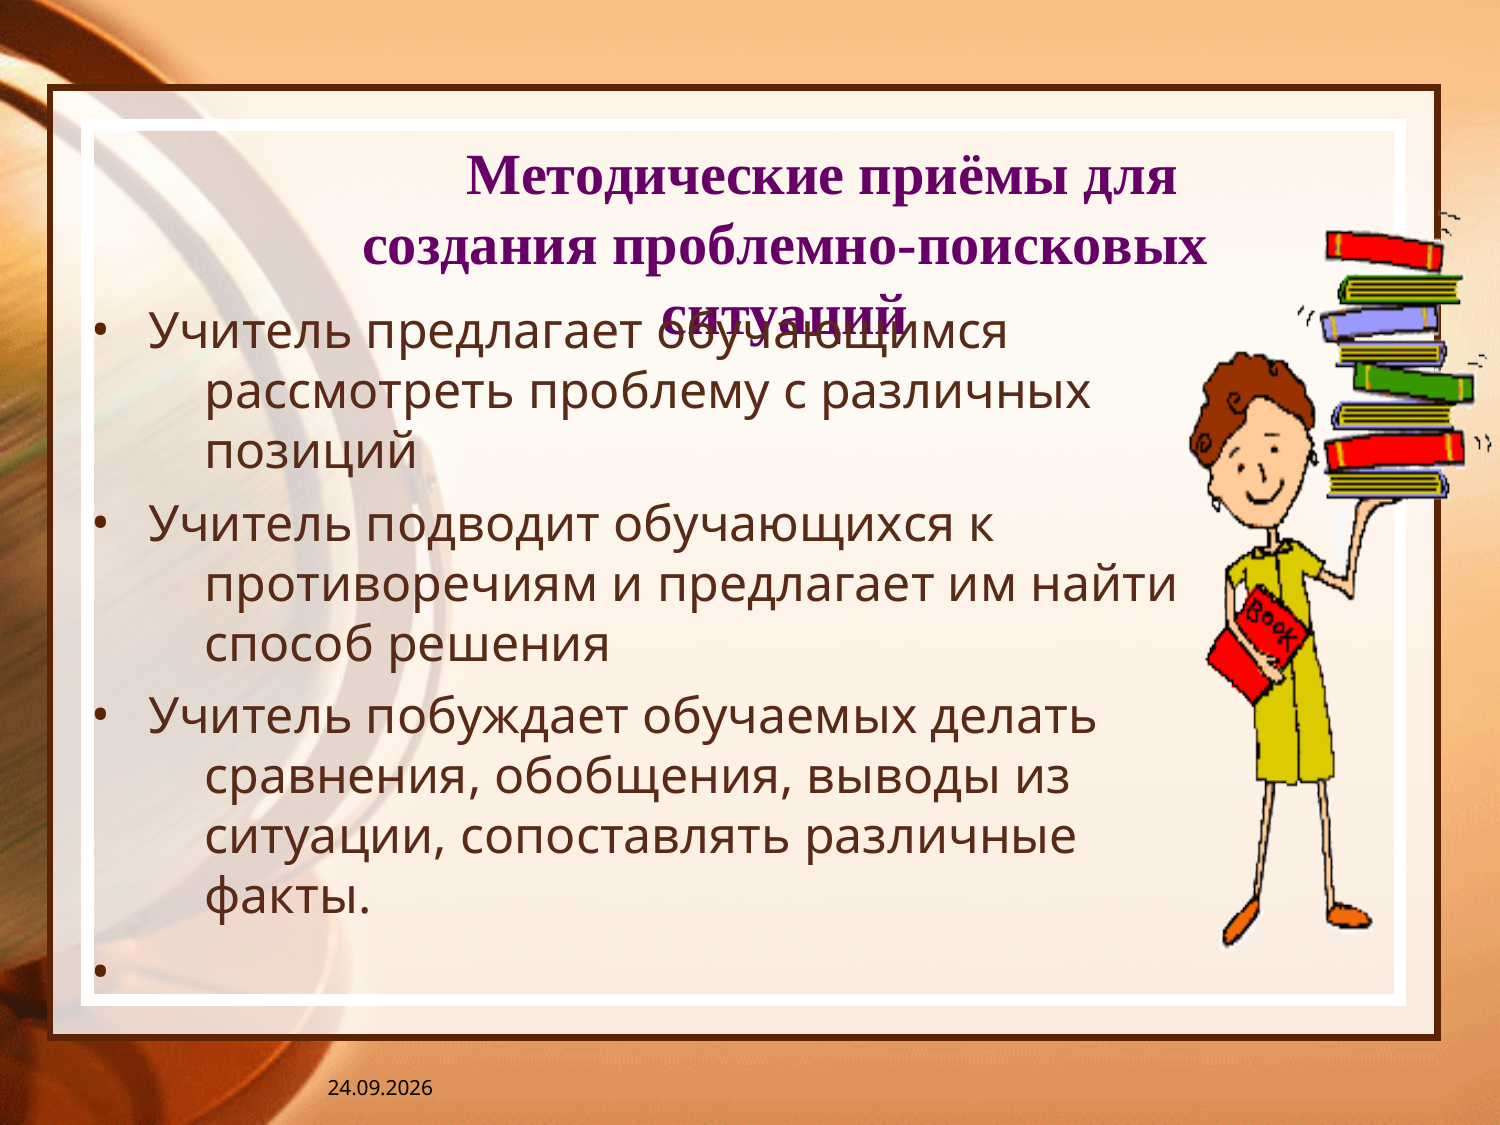

# Методические приёмы для создания проблемно-поисковых ситуаций
Учитель предлагает обучающимся рассмотреть проблему с различных позиций
Учитель подводит обучающихся к противоречиям и предлагает им найти способ решения
Учитель побуждает обучаемых делать сравнения, обобщения, выводы из ситуации, сопоставлять различные факты.